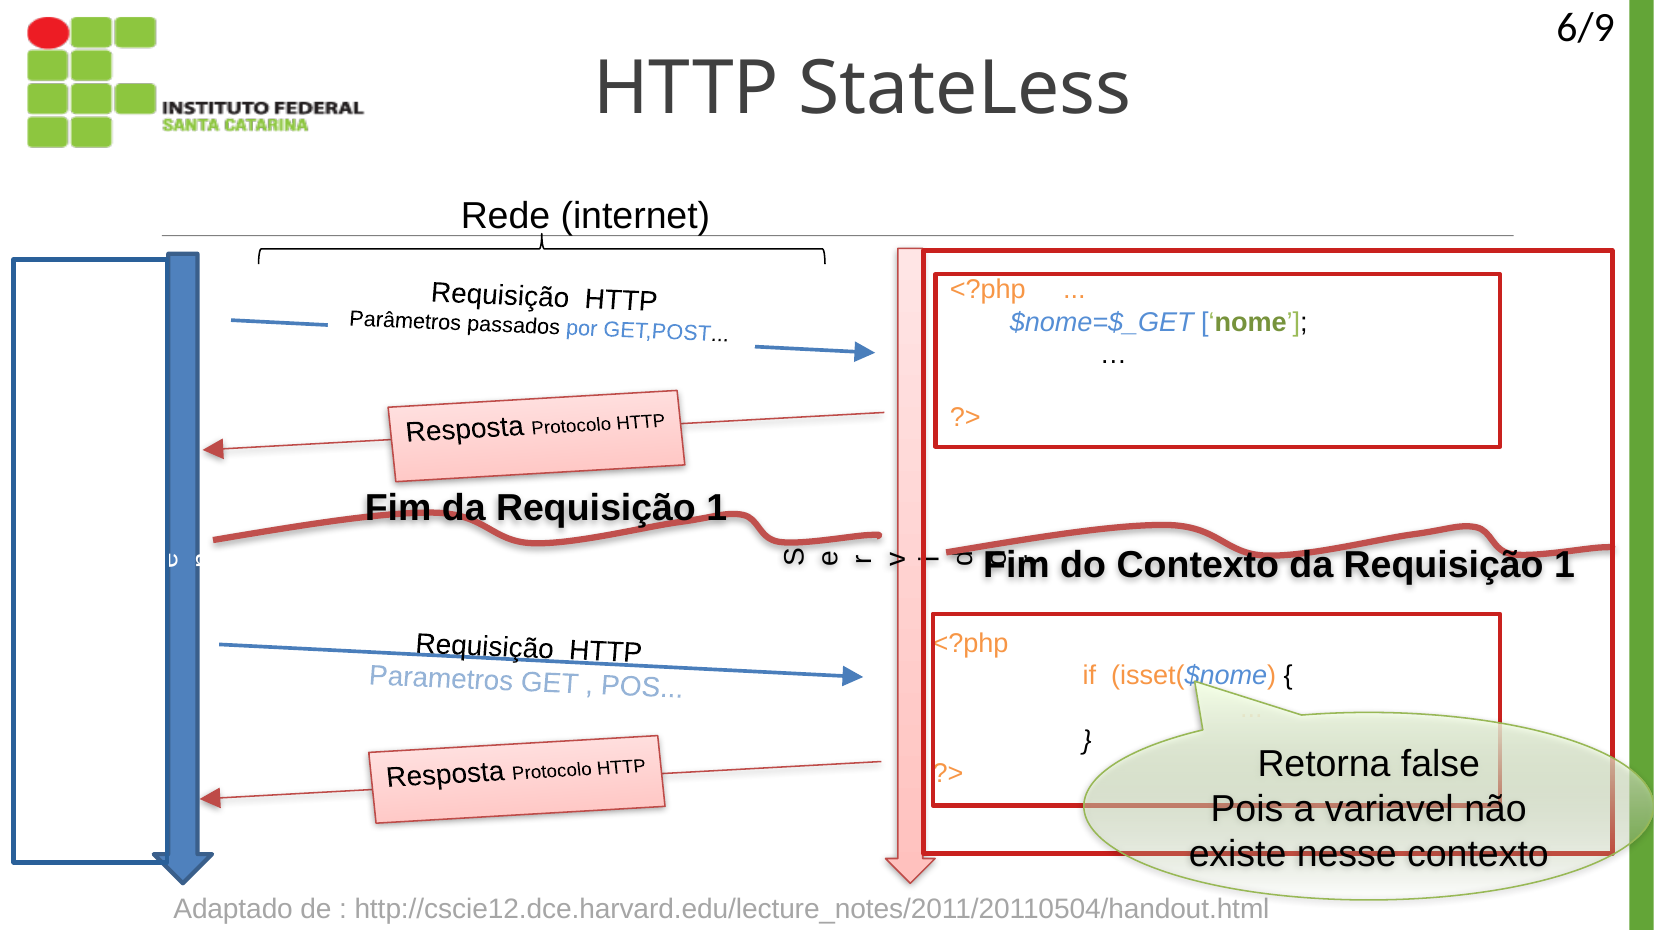

6/9
HTTP StateLess
Rede (internet)
Servidor
Cliente
Requisição HTTP
 Parâmetros passados por GET,POST...
<?php ...
 $nome=$_GET [‘nome’];
	…
?>
Resposta Protocolo HTTP
Fim da Requisição 1
Fim do Contexto da Requisição 1
Requisição HTTP
Parametros GET , POS...
<?php
	if (isset($nome) {
		 ...
	}
?>
Retorna false
Pois a variavel não existe nesse contexto
Resposta Protocolo HTTP
Adaptado de : http://cscie12.dce.harvard.edu/lecture_notes/2011/20110504/handout.html